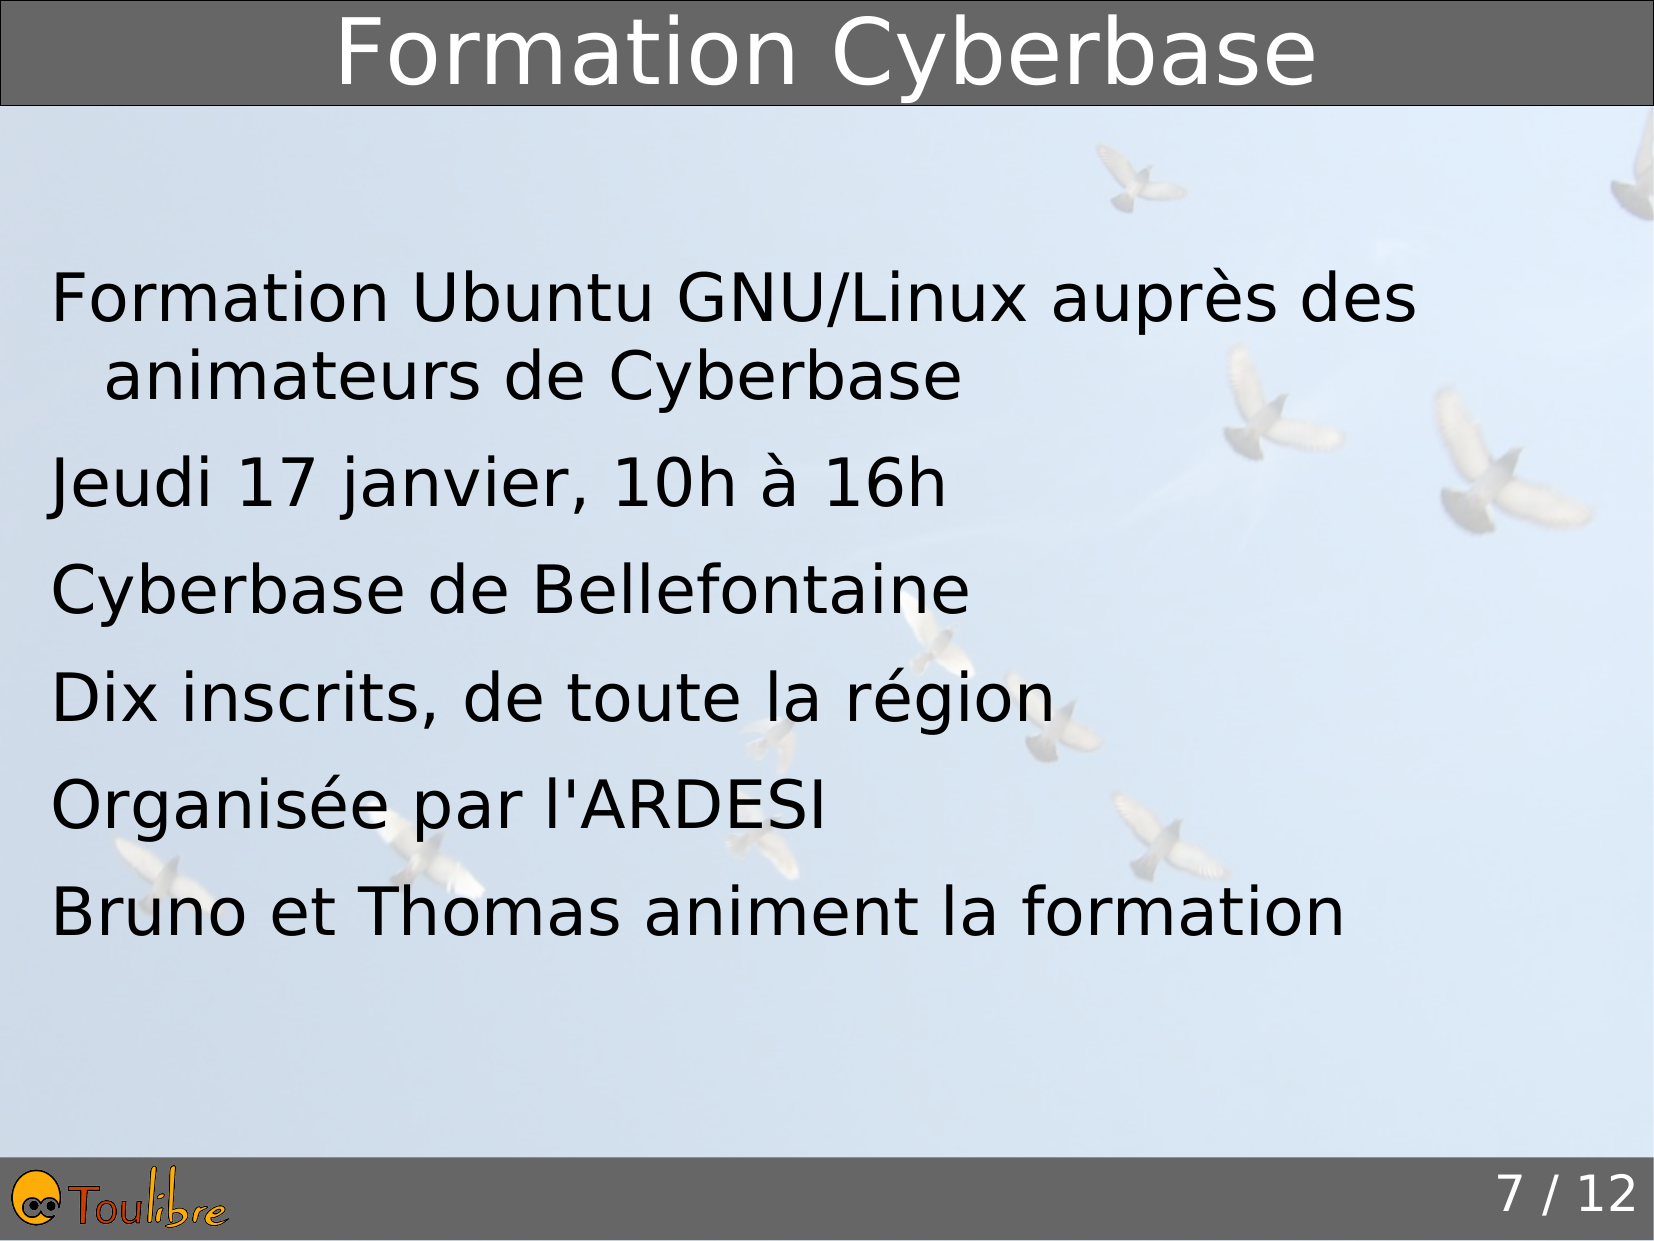

# Formation Cyberbase
Formation Ubuntu GNU/Linux auprès des animateurs de Cyberbase
Jeudi 17 janvier, 10h à 16h
Cyberbase de Bellefontaine
Dix inscrits, de toute la région
Organisée par l'ARDESI
Bruno et Thomas animent la formation